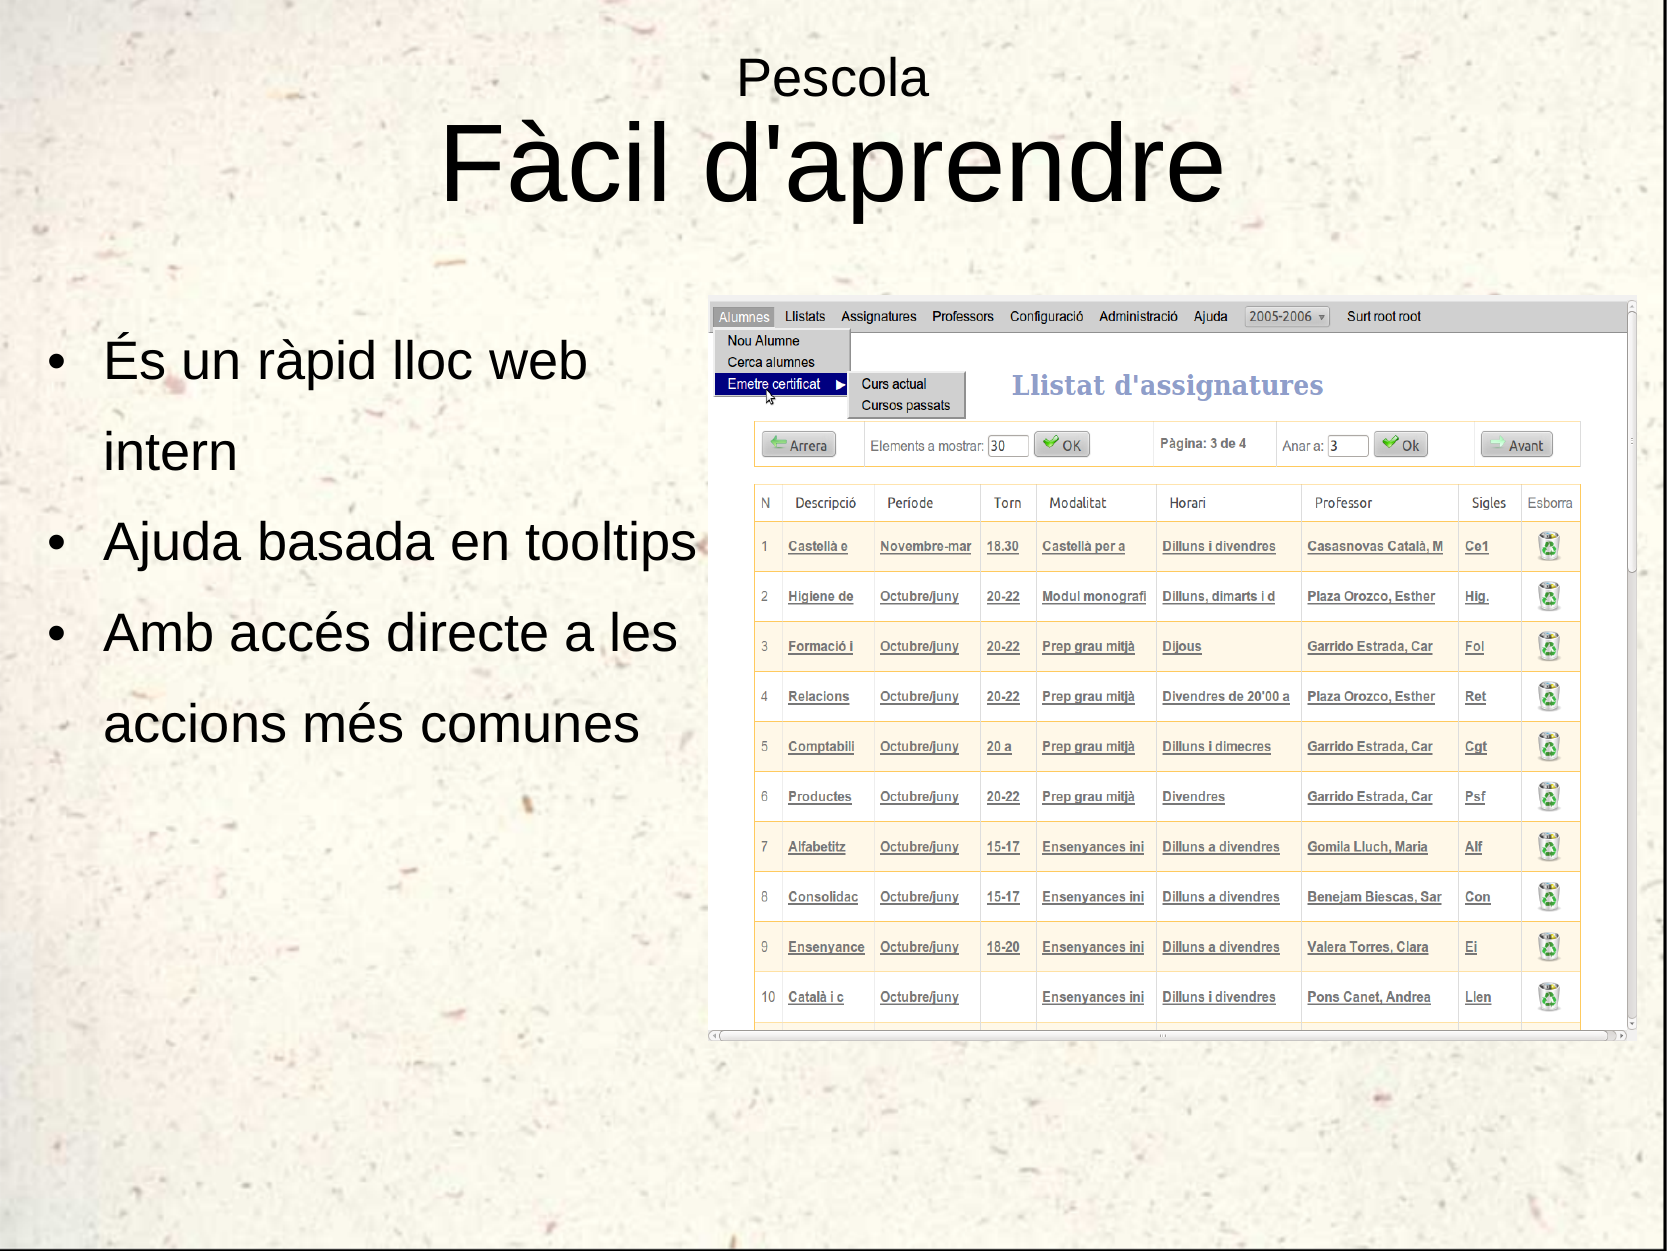

# Pescola Fàcil d'aprendre
És un ràpid lloc web intern
Ajuda basada en tooltips
Amb accés directe a les accions més comunes